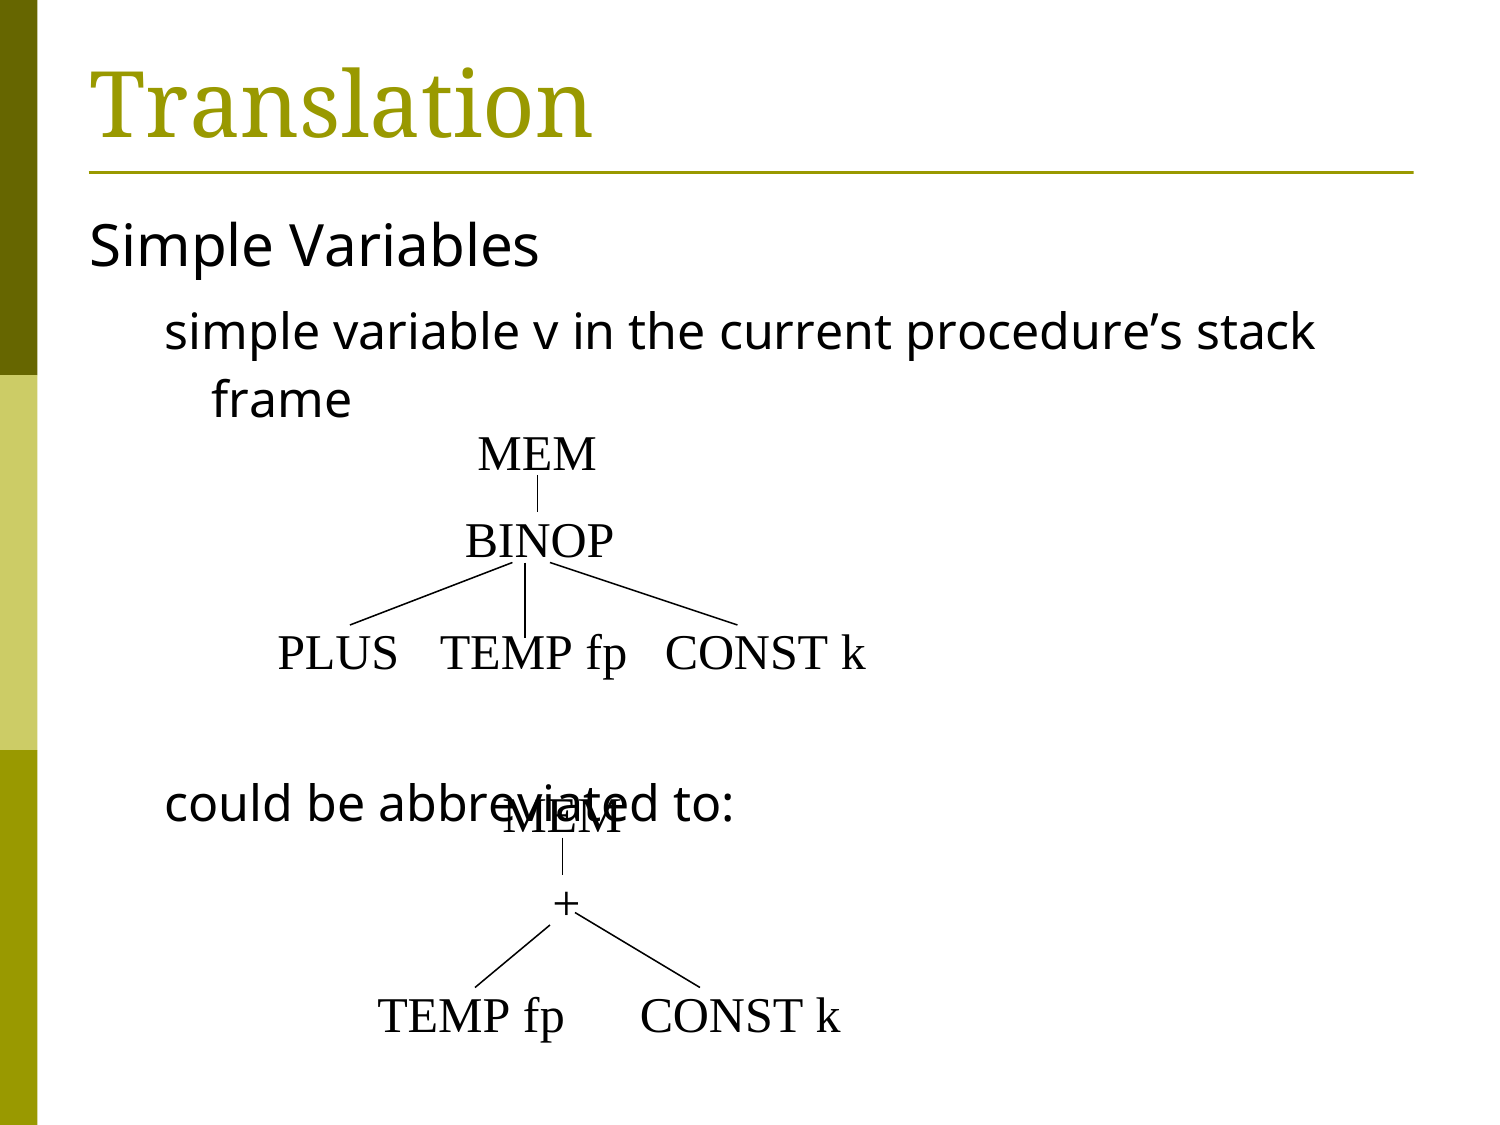

# Translation
Simple Variables
simple variable v in the current procedure’s stack frame
could be abbreviated to:
MEM
BINOP
PLUS
TEMP fp
CONST k
MEM
+
TEMP fp
CONST k